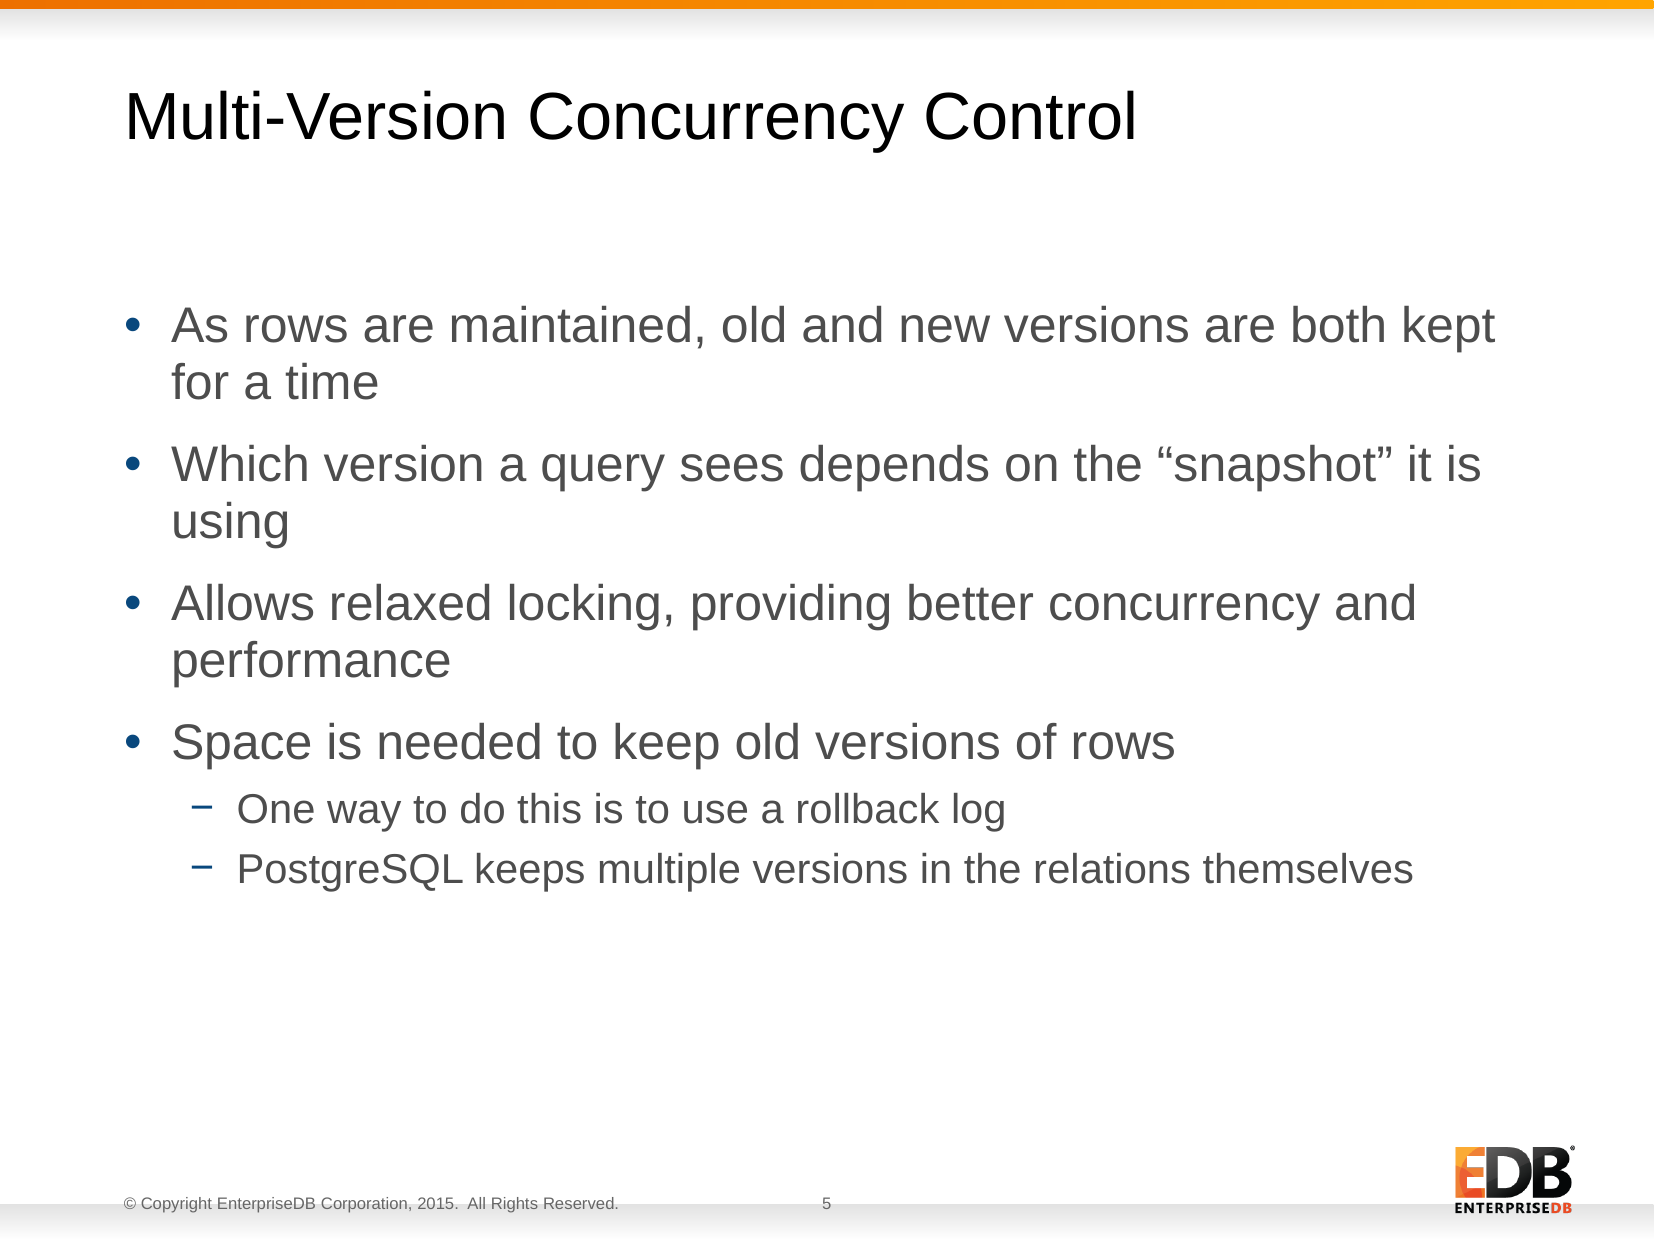

Multi-Version Concurrency Control
# As rows are maintained, old and new versions are both kept for a time
Which version a query sees depends on the “snapshot” it is using
Allows relaxed locking, providing better concurrency and performance
Space is needed to keep old versions of rows
One way to do this is to use a rollback log
PostgreSQL keeps multiple versions in the relations themselves